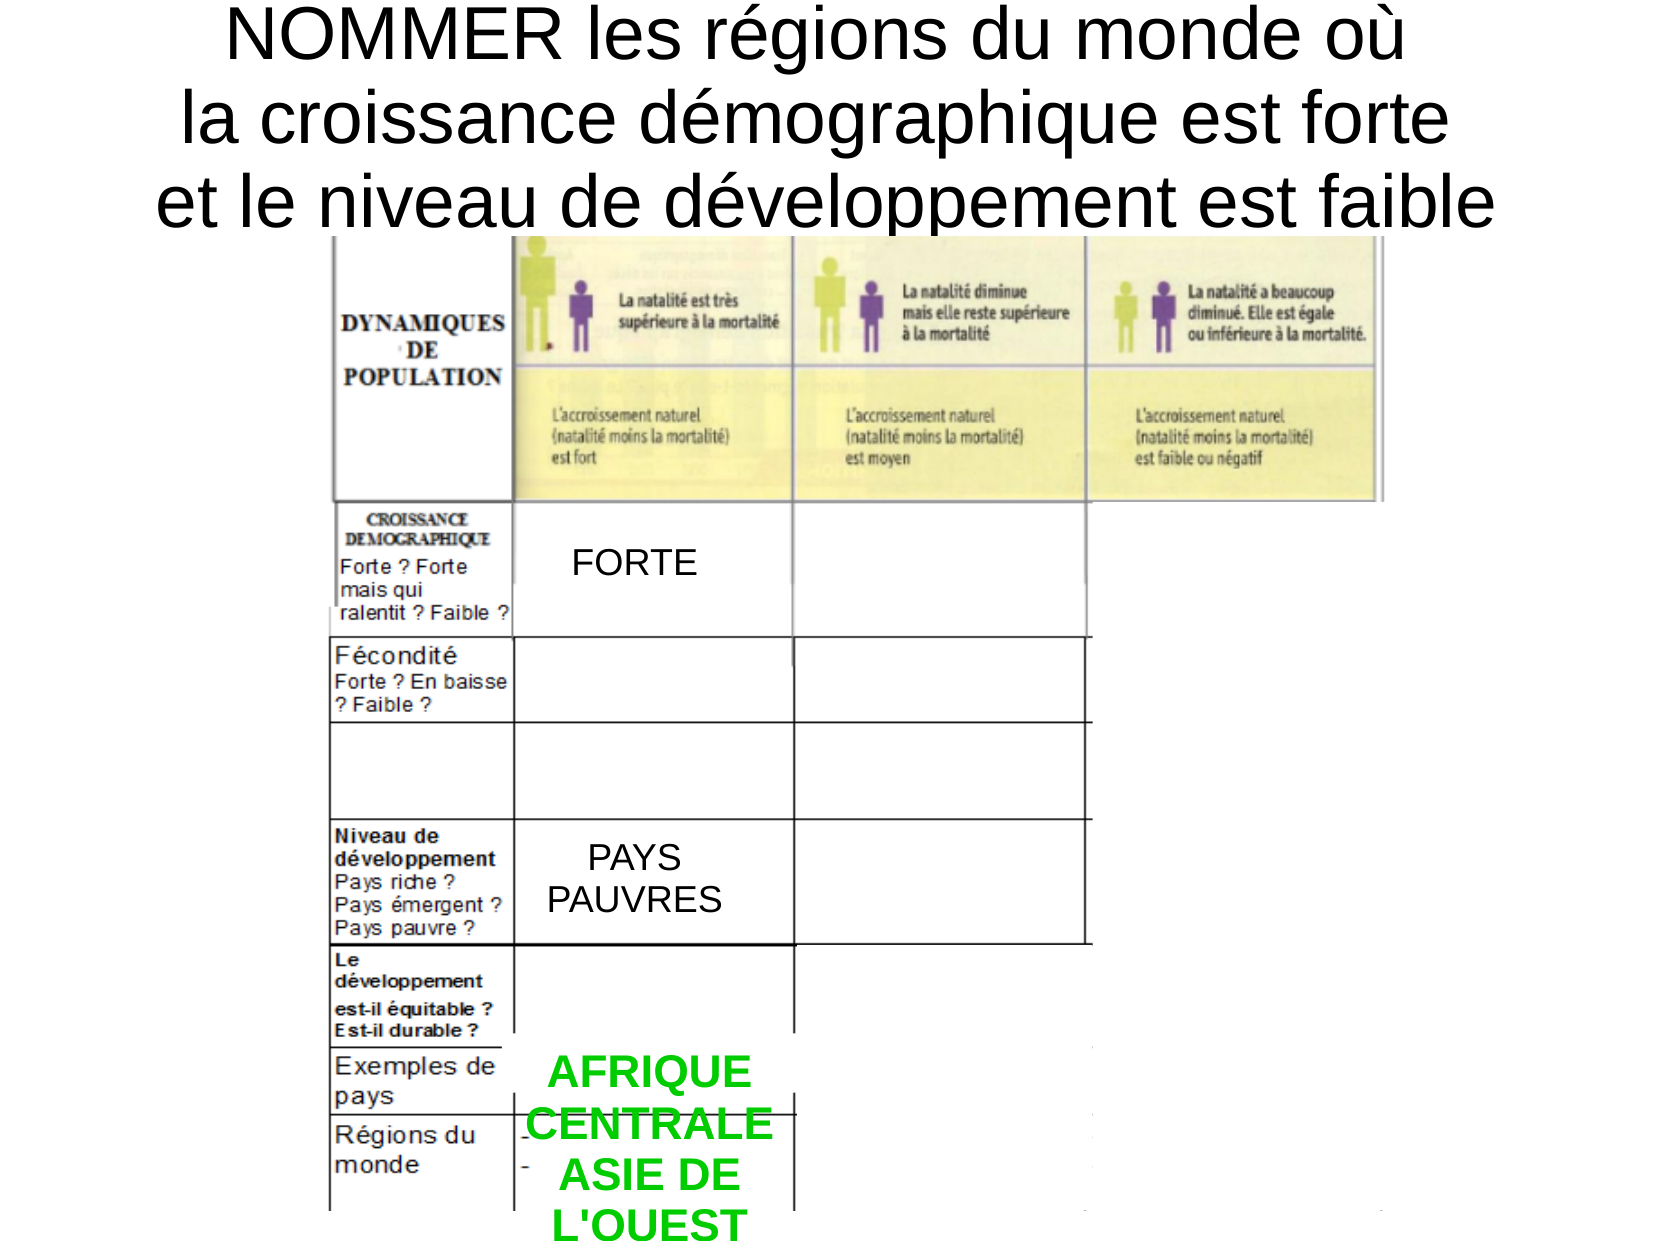

# NOMMER les régions du monde où la croissance démographique est forte et le niveau de développement est faible
FORTE
PAYS
PAUVRES
AFRIQUE CENTRALE
ASIE DE L'OUEST